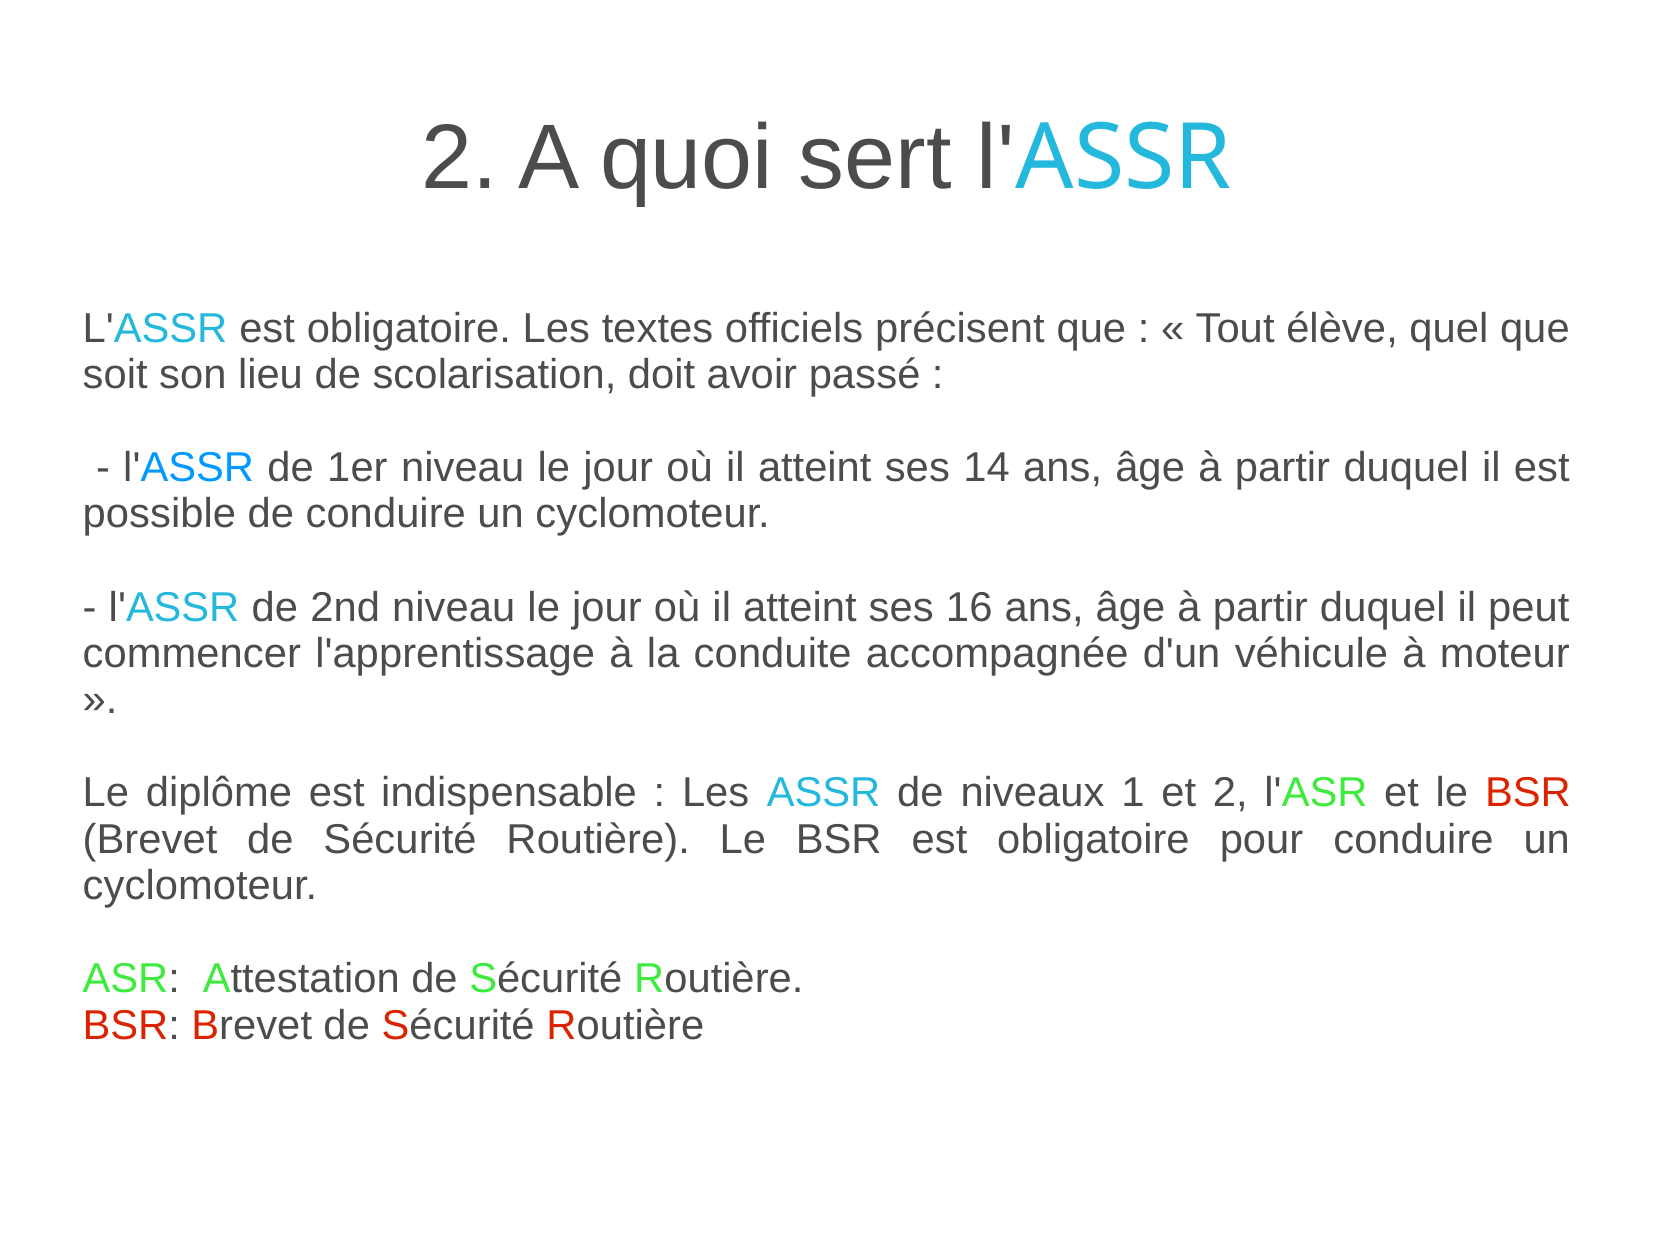

# 2. A quoi sert l'ASSR
L'ASSR est obligatoire. Les textes officiels précisent que : « Tout élève, quel que soit son lieu de scolarisation, doit avoir passé :
 - l'ASSR de 1er niveau le jour où il atteint ses 14 ans, âge à partir duquel il est possible de conduire un cyclomoteur.
- l'ASSR de 2nd niveau le jour où il atteint ses 16 ans, âge à partir duquel il peut commencer l'apprentissage à la conduite accompagnée d'un véhicule à moteur ».
Le diplôme est indispensable : Les ASSR de niveaux 1 et 2, l'ASR et le BSR (Brevet de Sécurité Routière). Le BSR est obligatoire pour conduire un cyclomoteur.
ASR: Attestation de Sécurité Routière.
BSR: Brevet de Sécurité Routière